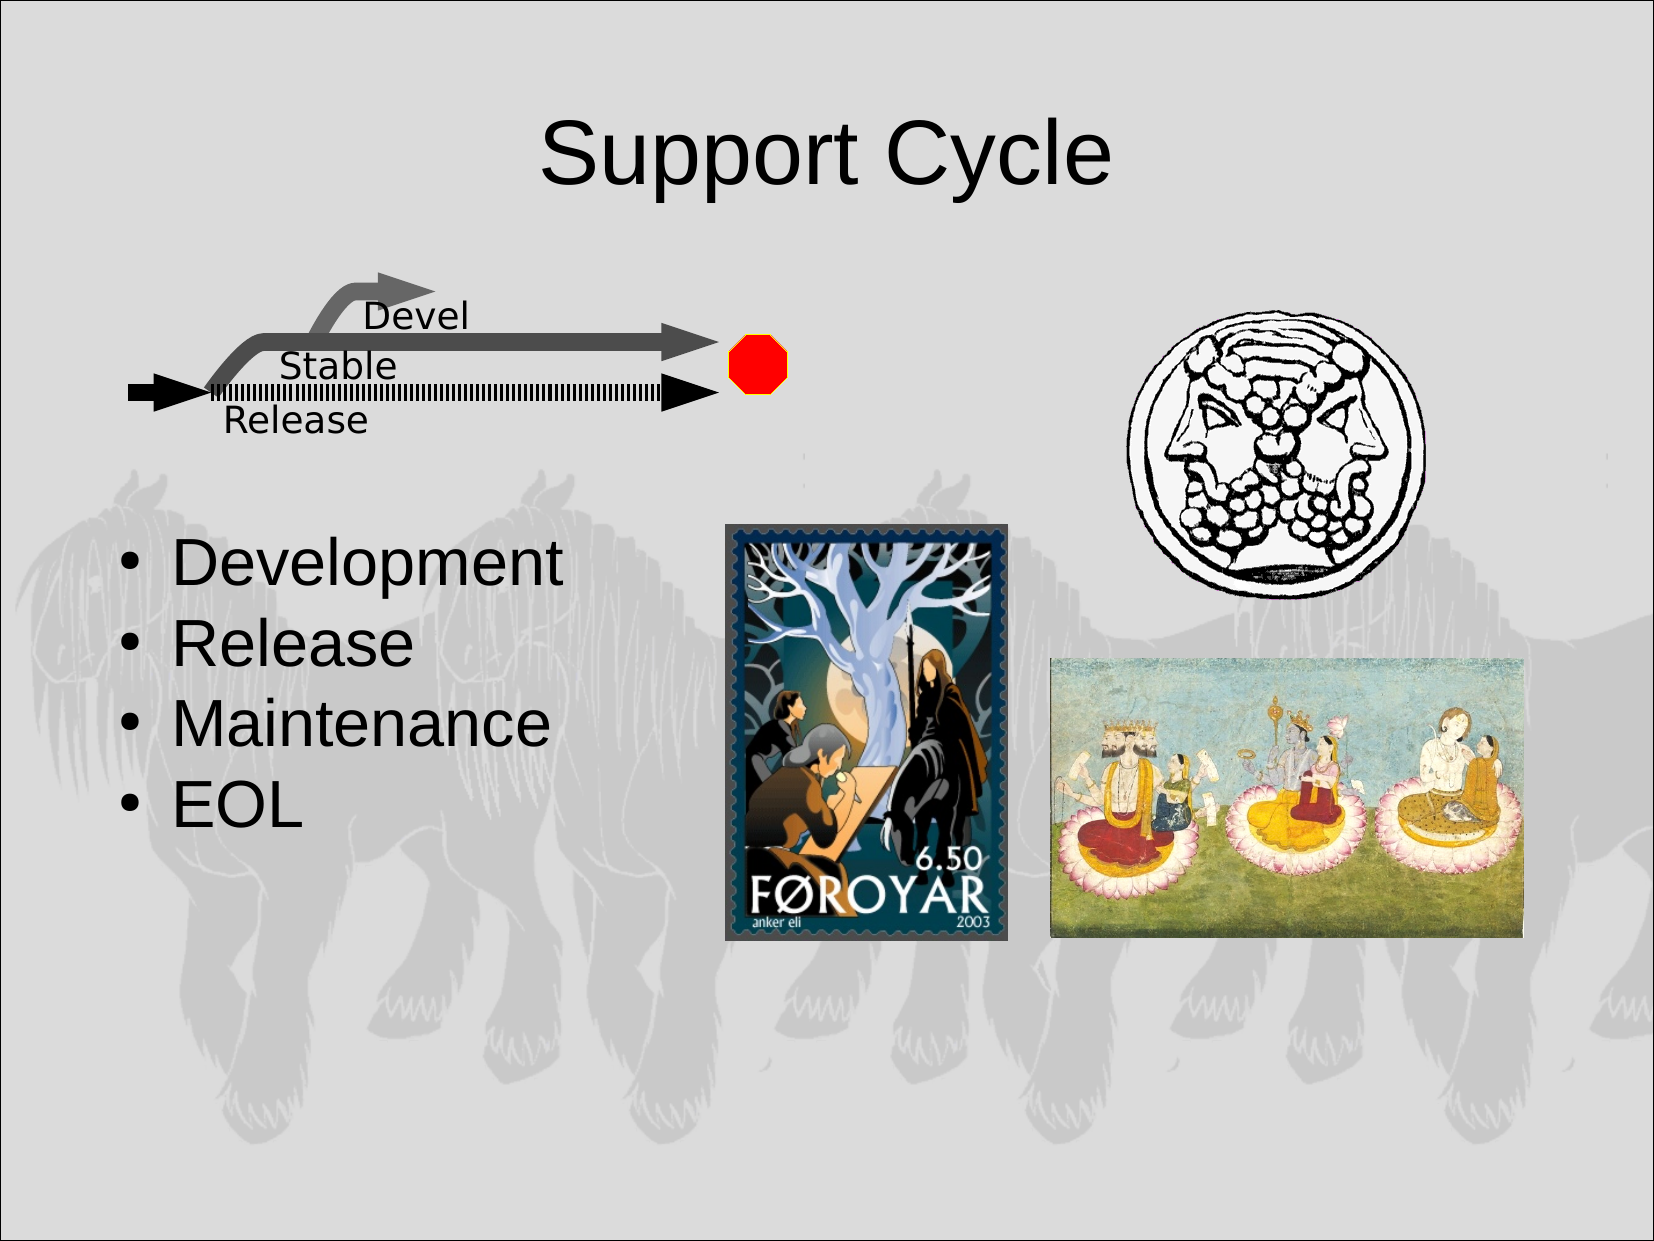

# Support Cycle
Devel
Stable
Release
Development
Release
Maintenance
EOL